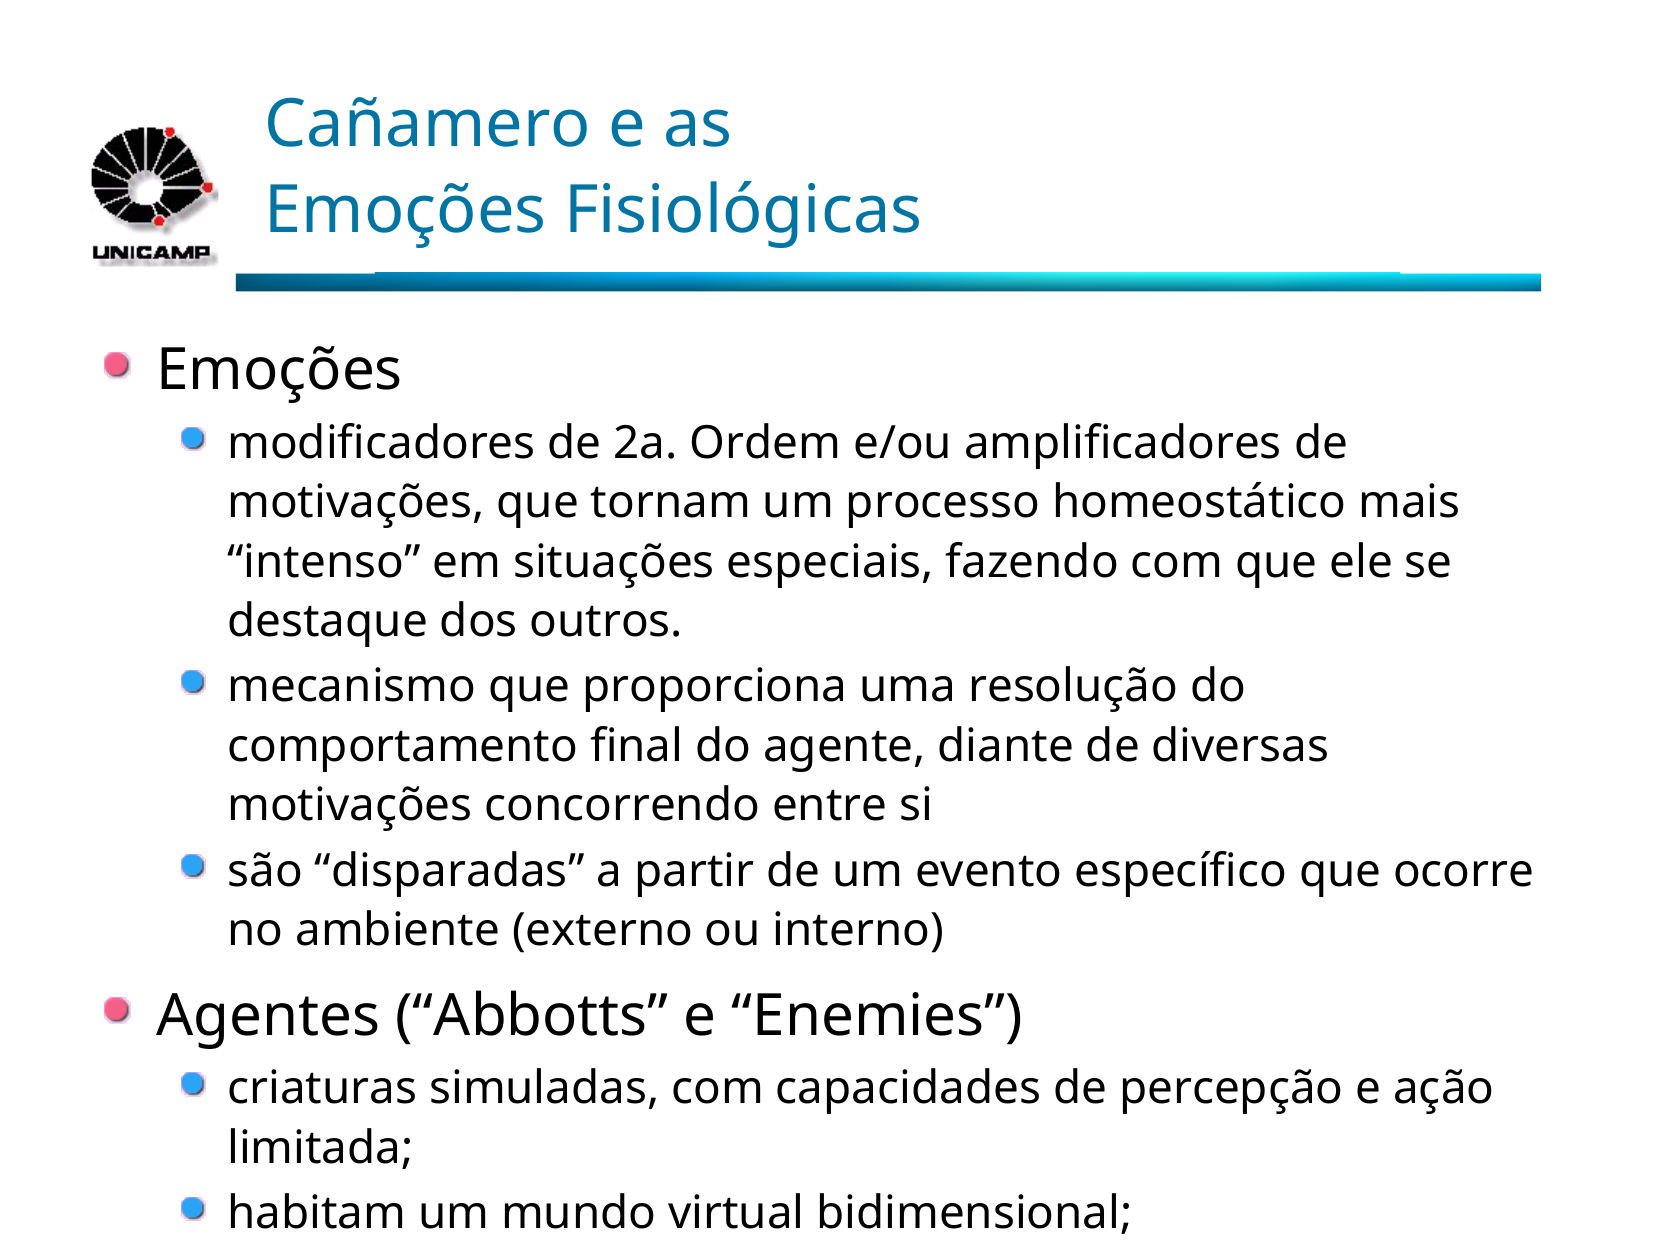

# Cañamero e as Emoções Fisiológicas
Emoções
modificadores de 2a. Ordem e/ou amplificadores de motivações, que tornam um processo homeostático mais “intenso” em situações especiais, fazendo com que ele se destaque dos outros.
mecanismo que proporciona uma resolução do comportamento final do agente, diante de diversas motivações concorrendo entre si
são “disparadas” a partir de um evento específico que ocorre no ambiente (externo ou interno)
Agentes (“Abbotts” e “Enemies”)
criaturas simuladas, com capacidades de percepção e ação limitada;
habitam um mundo virtual bidimensional;